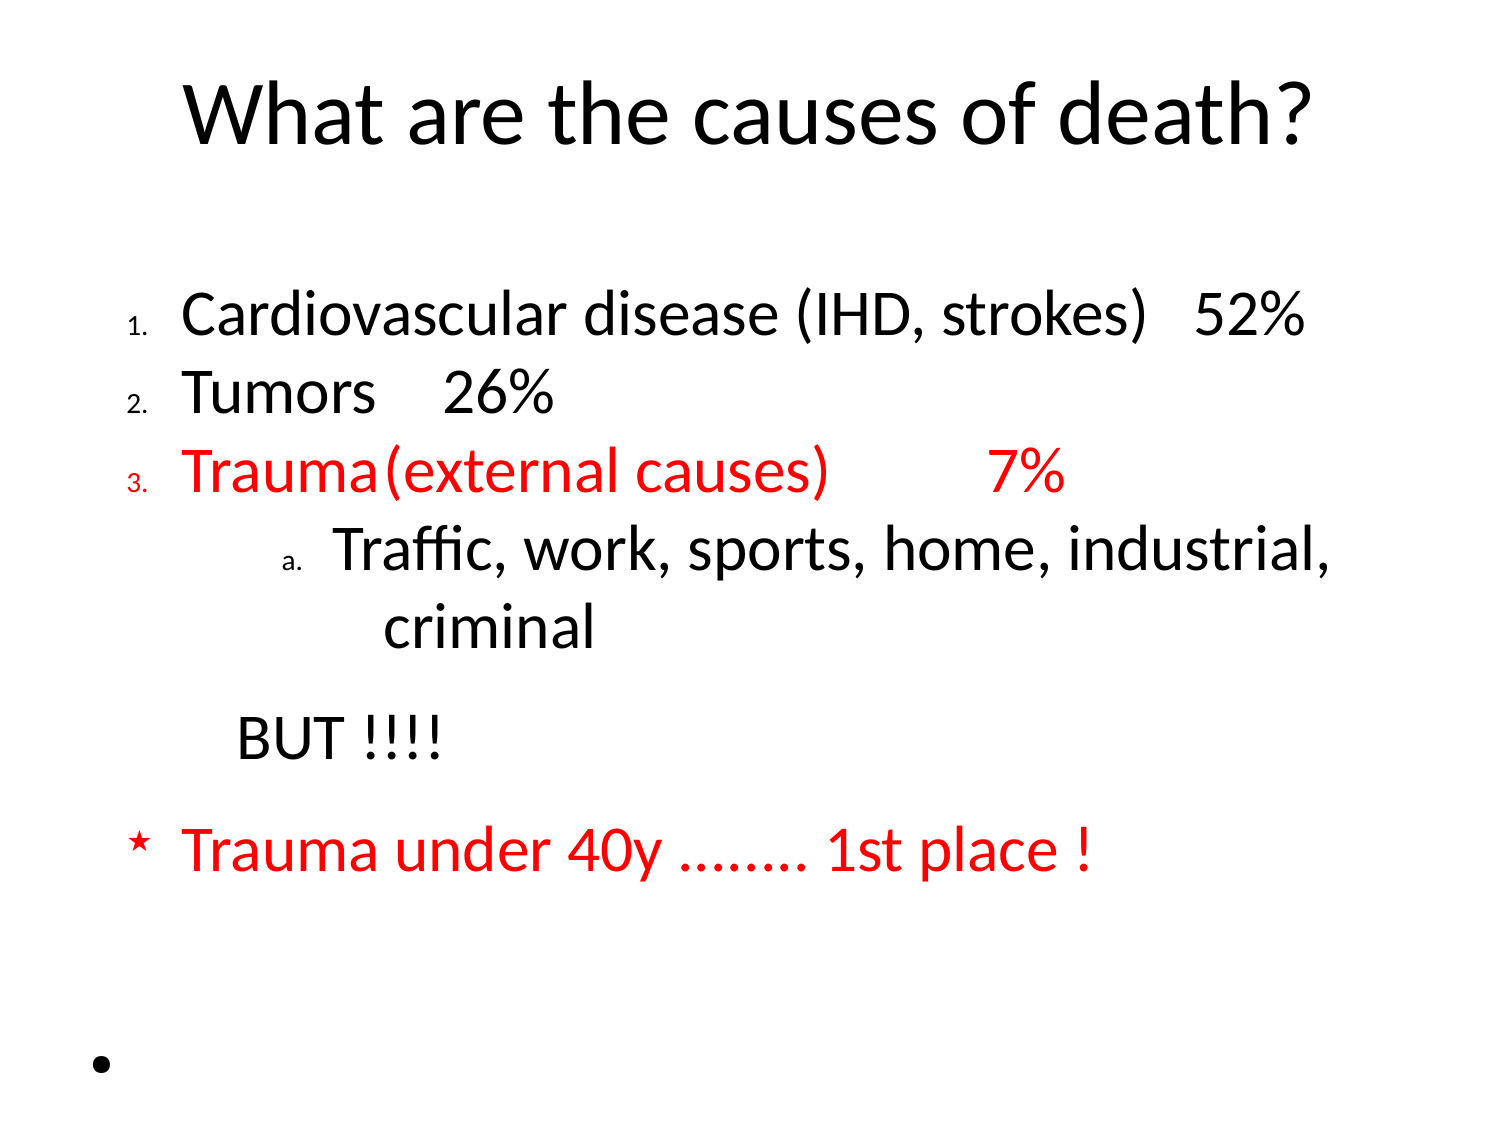

# What are the causes of death?
Cardiovascular disease (IHD, strokes) 52%
Tumors						 26%
Trauma	(external causes)		 7%
Traffic, work, sports, home, industrial, criminal
BUT !!!!
Trauma under 40y ........ 1st place !